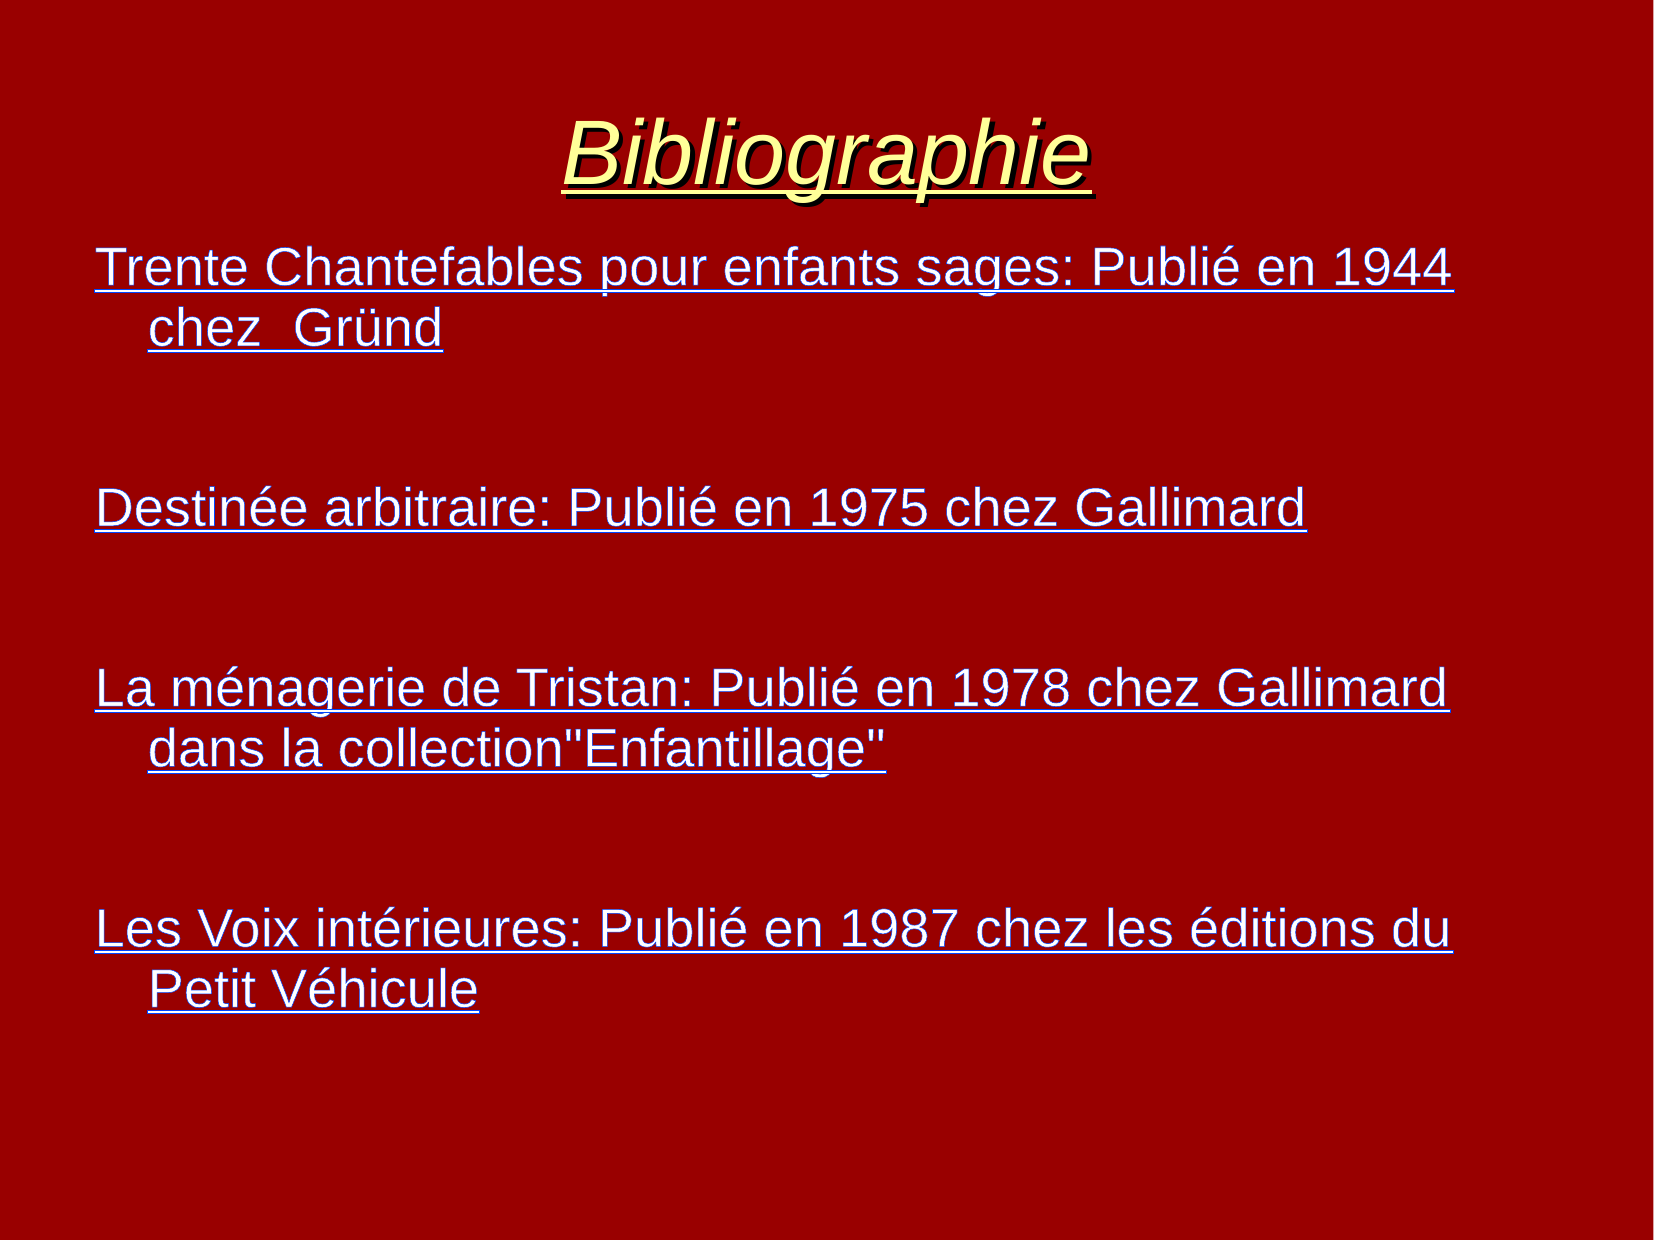

# Bibliographie
Trente Chantefables pour enfants sages: Publié en 1944 chez Gründ
Destinée arbitraire: Publié en 1975 chez Gallimard
La ménagerie de Tristan: Publié en 1978 chez Gallimard dans la collection"Enfantillage"
Les Voix intérieures: Publié en 1987 chez les éditions du Petit Véhicule